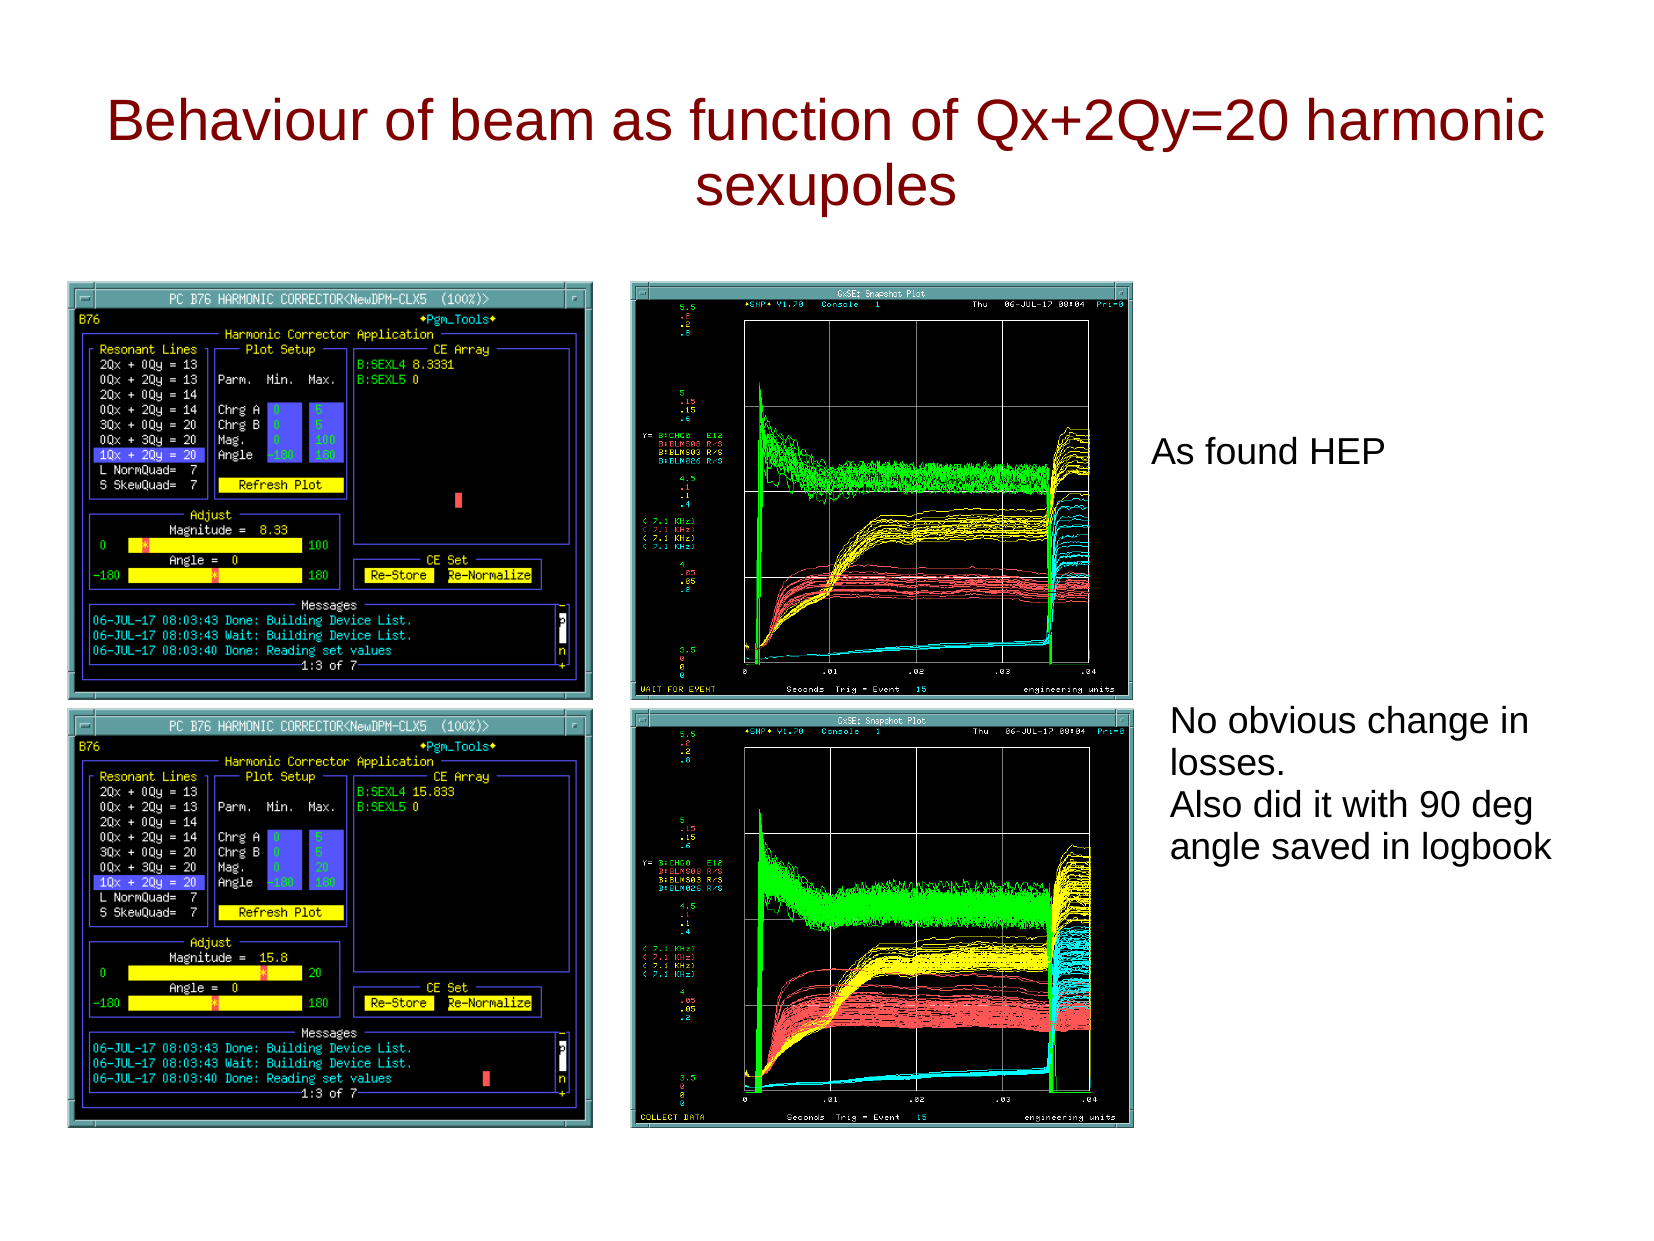

# Behaviour of beam as function of Qx+2Qy=20 harmonic sexupoles
As found HEP
No obvious change in losses.
Also did it with 90 deg angle saved in logbook